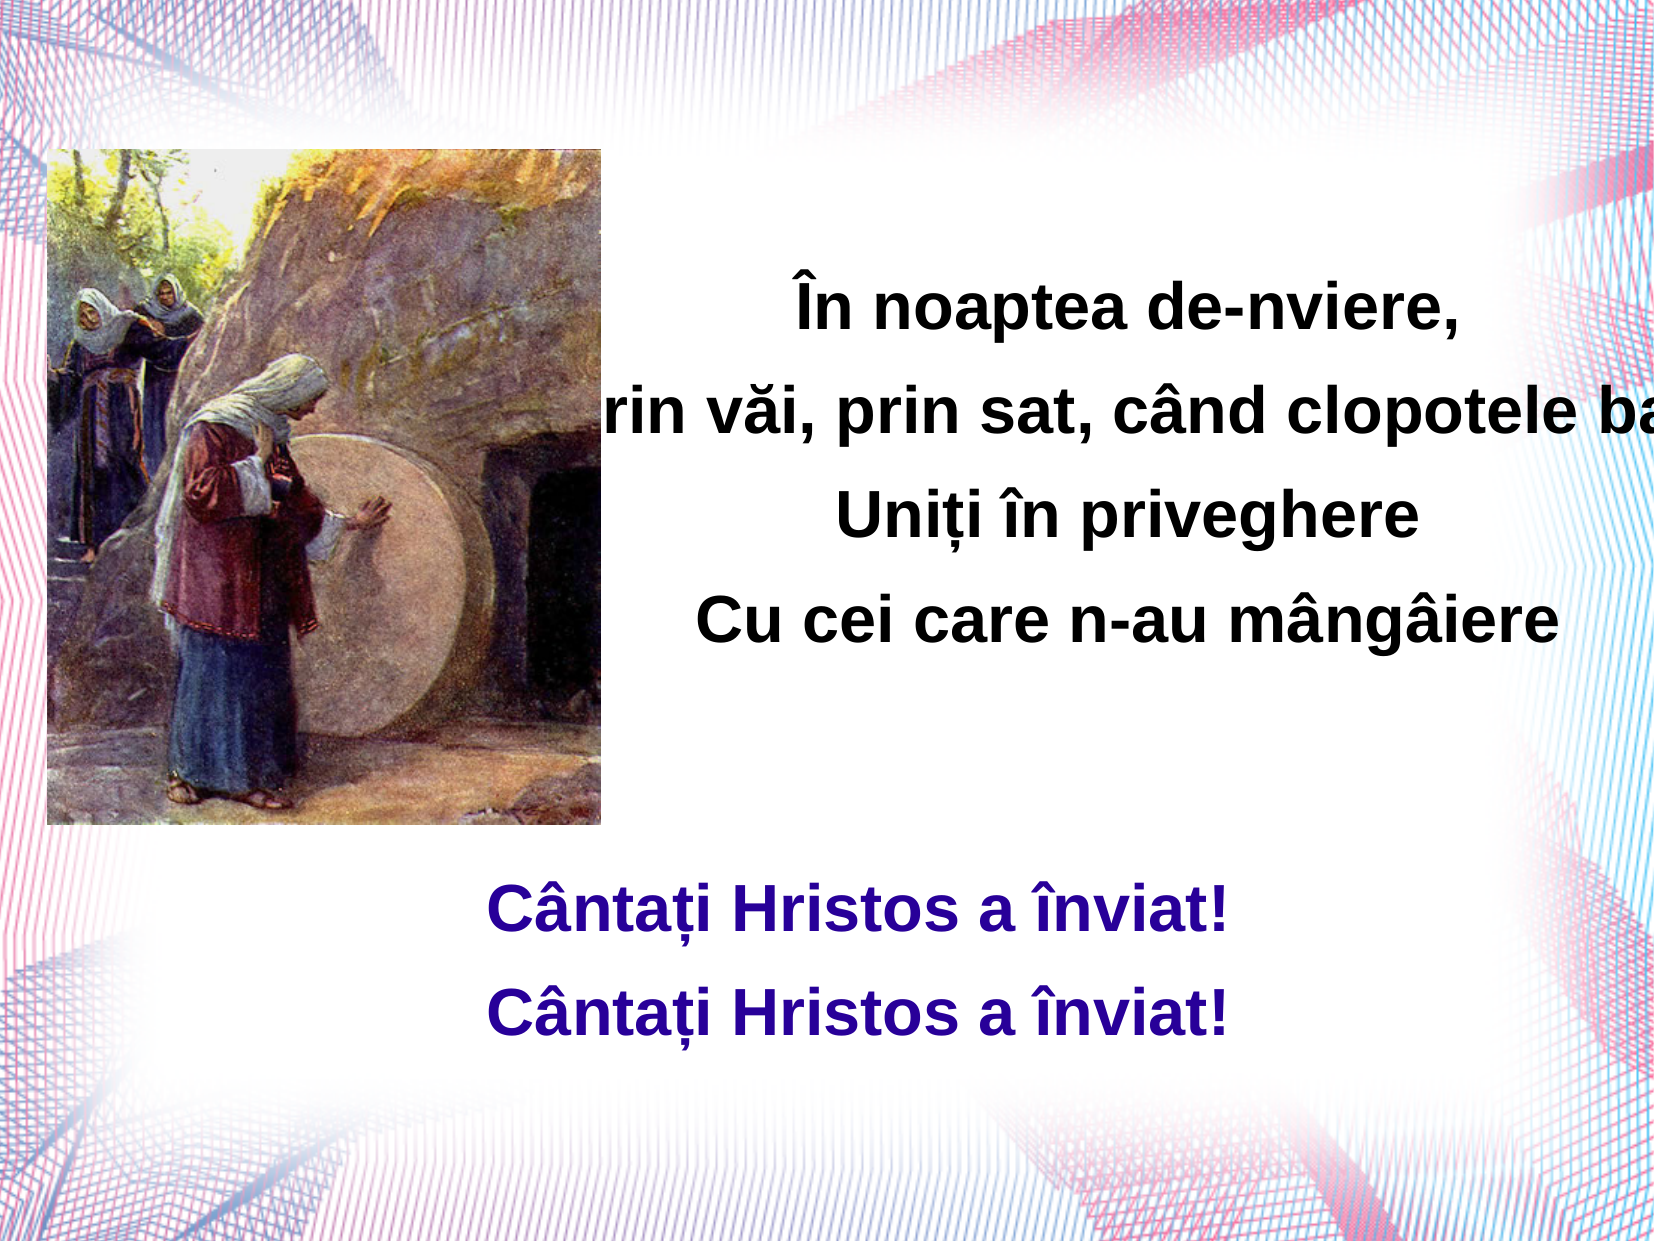

# În noaptea de-nviere,
Prin văi, prin sat, când clopotele bat
Uniți în priveghere
Cu cei care n-au mângâiere
Cântați Hristos a înviat!
Cântați Hristos a înviat!